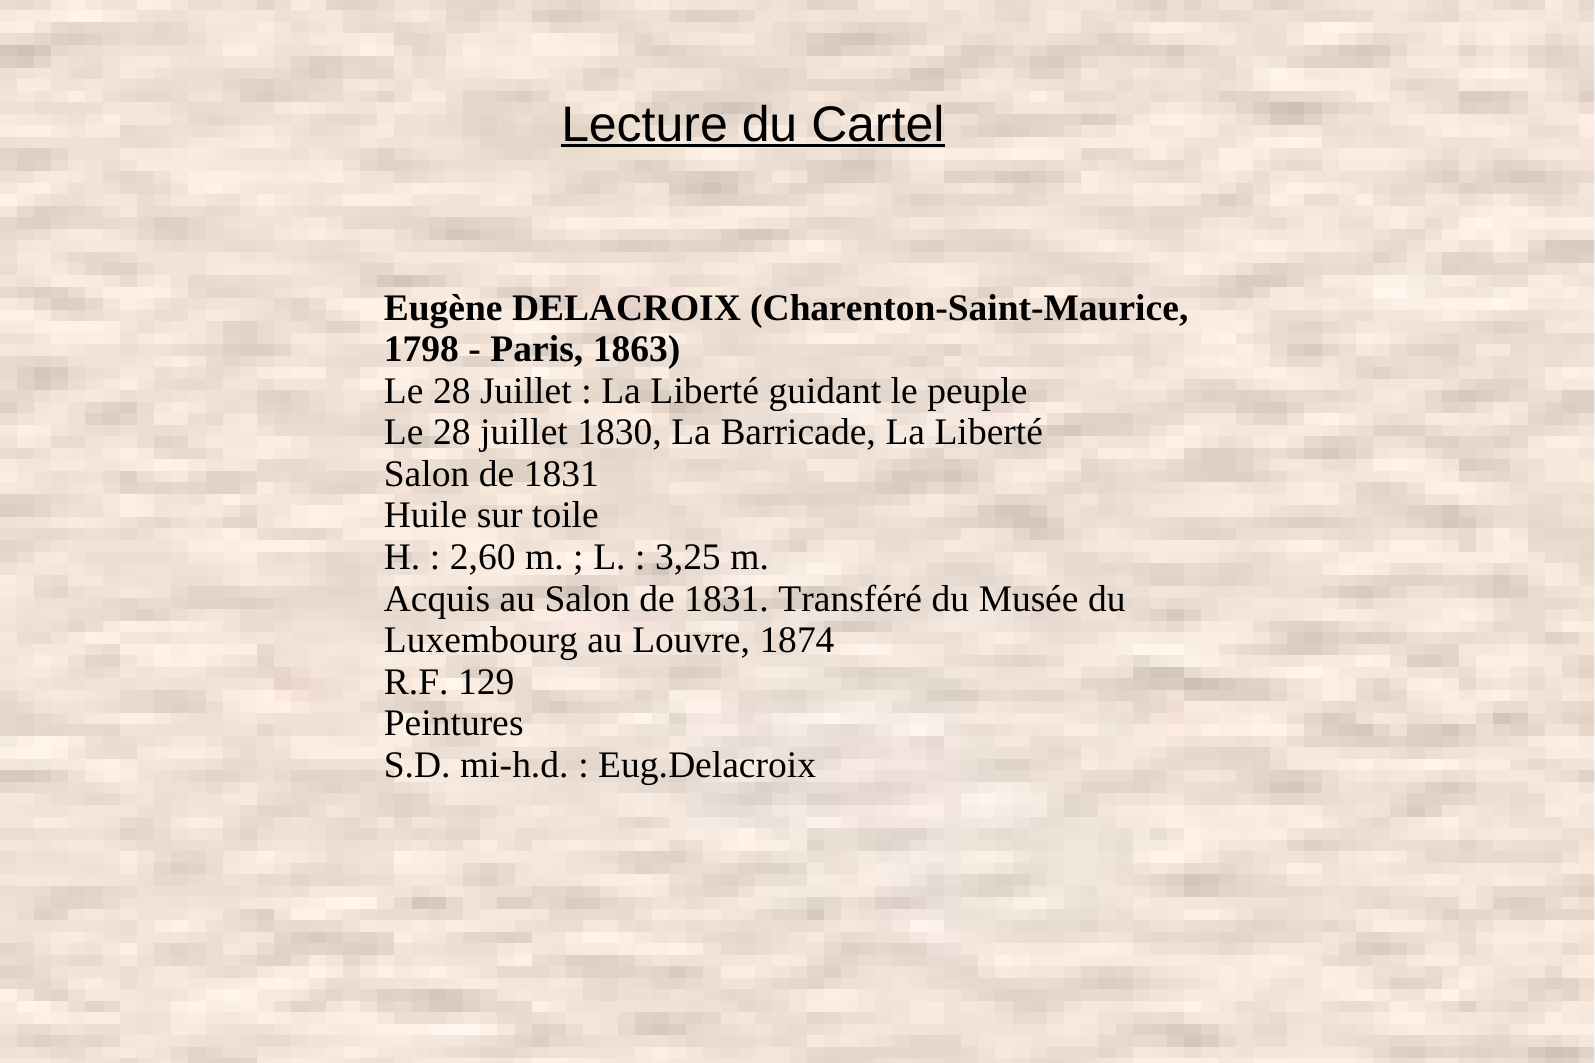

#
Lecture du Cartel
Eugène DELACROIX (Charenton-Saint-Maurice, 1798 - Paris, 1863)
Le 28 Juillet : La Liberté guidant le peuple
Le 28 juillet 1830, La Barricade, La Liberté
Salon de 1831
Huile sur toile
H. : 2,60 m. ; L. : 3,25 m.
Acquis au Salon de 1831. Transféré du Musée du Luxembourg au Louvre, 1874
R.F. 129
Peintures
S.D. mi-h.d. : Eug.Delacroix